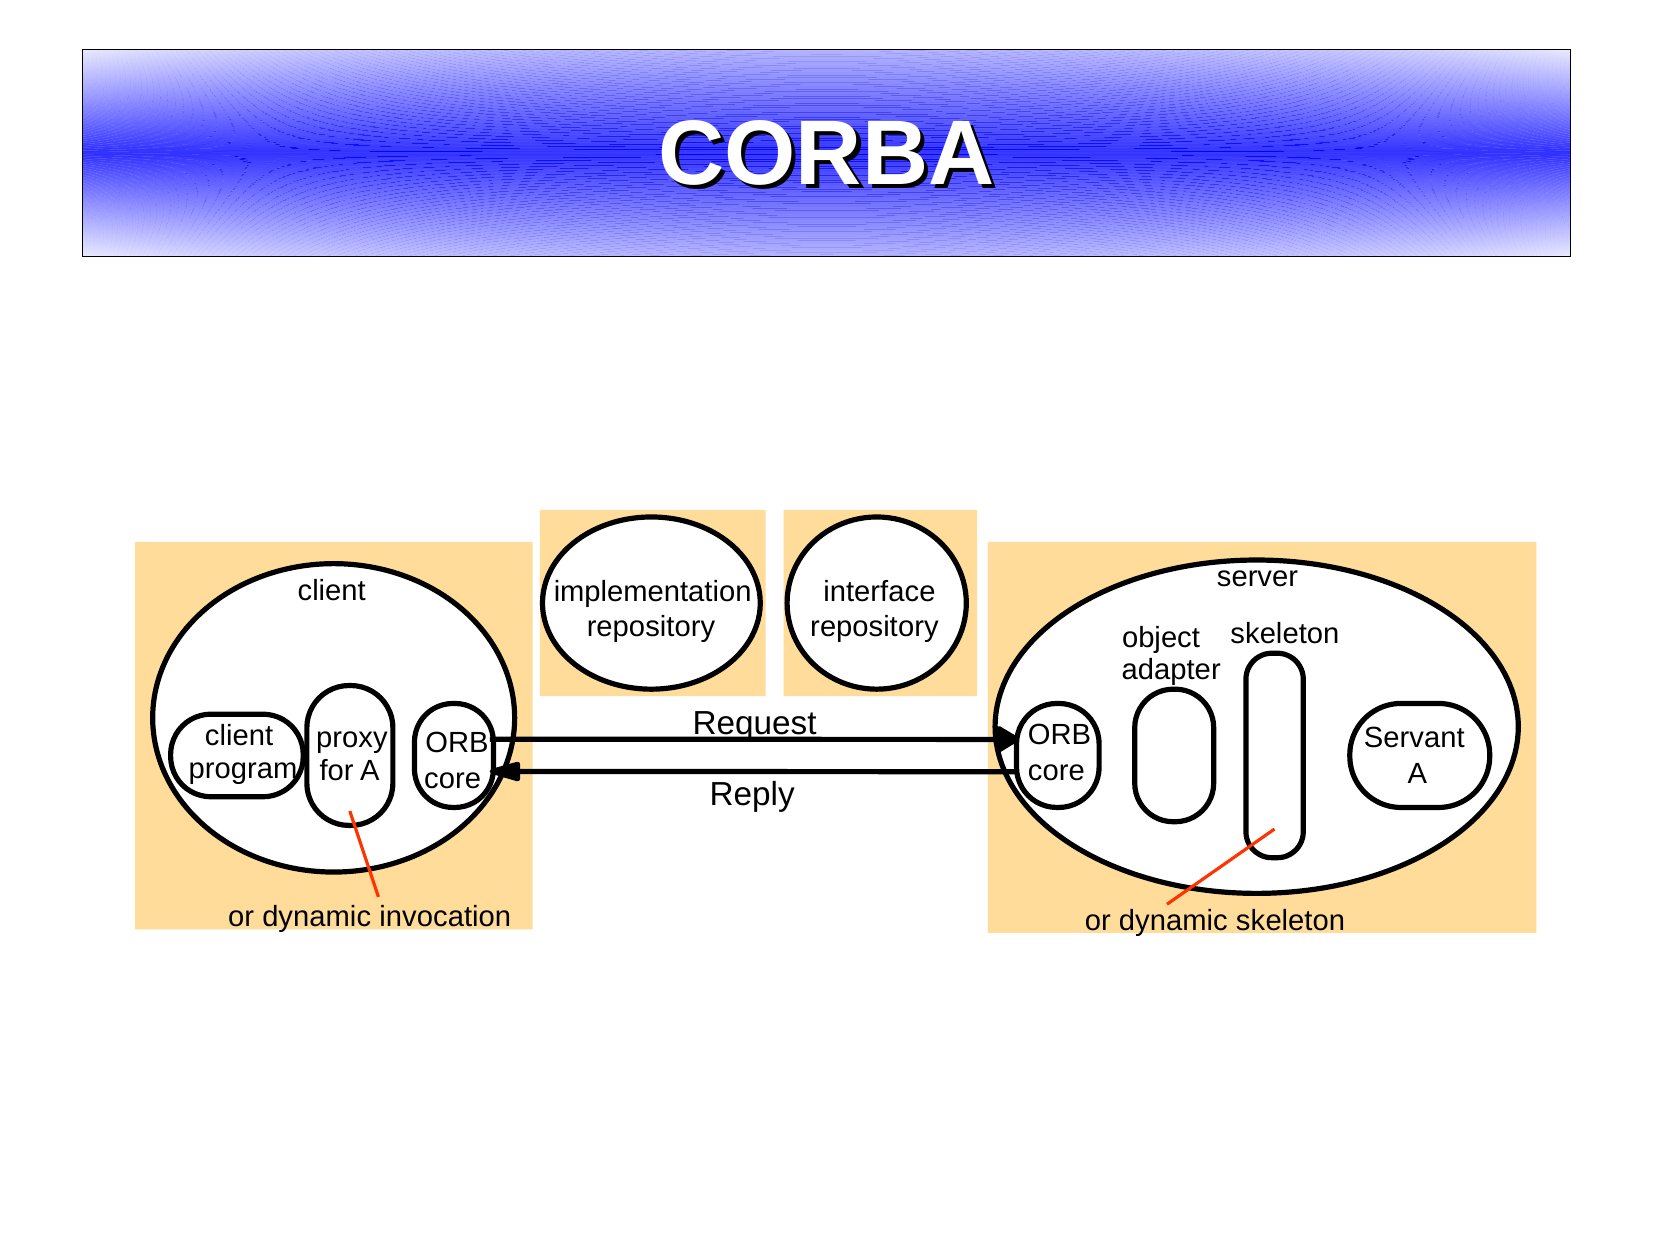

# CORBA
server
client
implementation
interface
 repository
 repository
skeleton
object
adapter
Request
ORB
client
proxy
Servant
ORB
 program
 for A
core
 A
core
Reply
or dynamic invocation
or dynamic skeleton